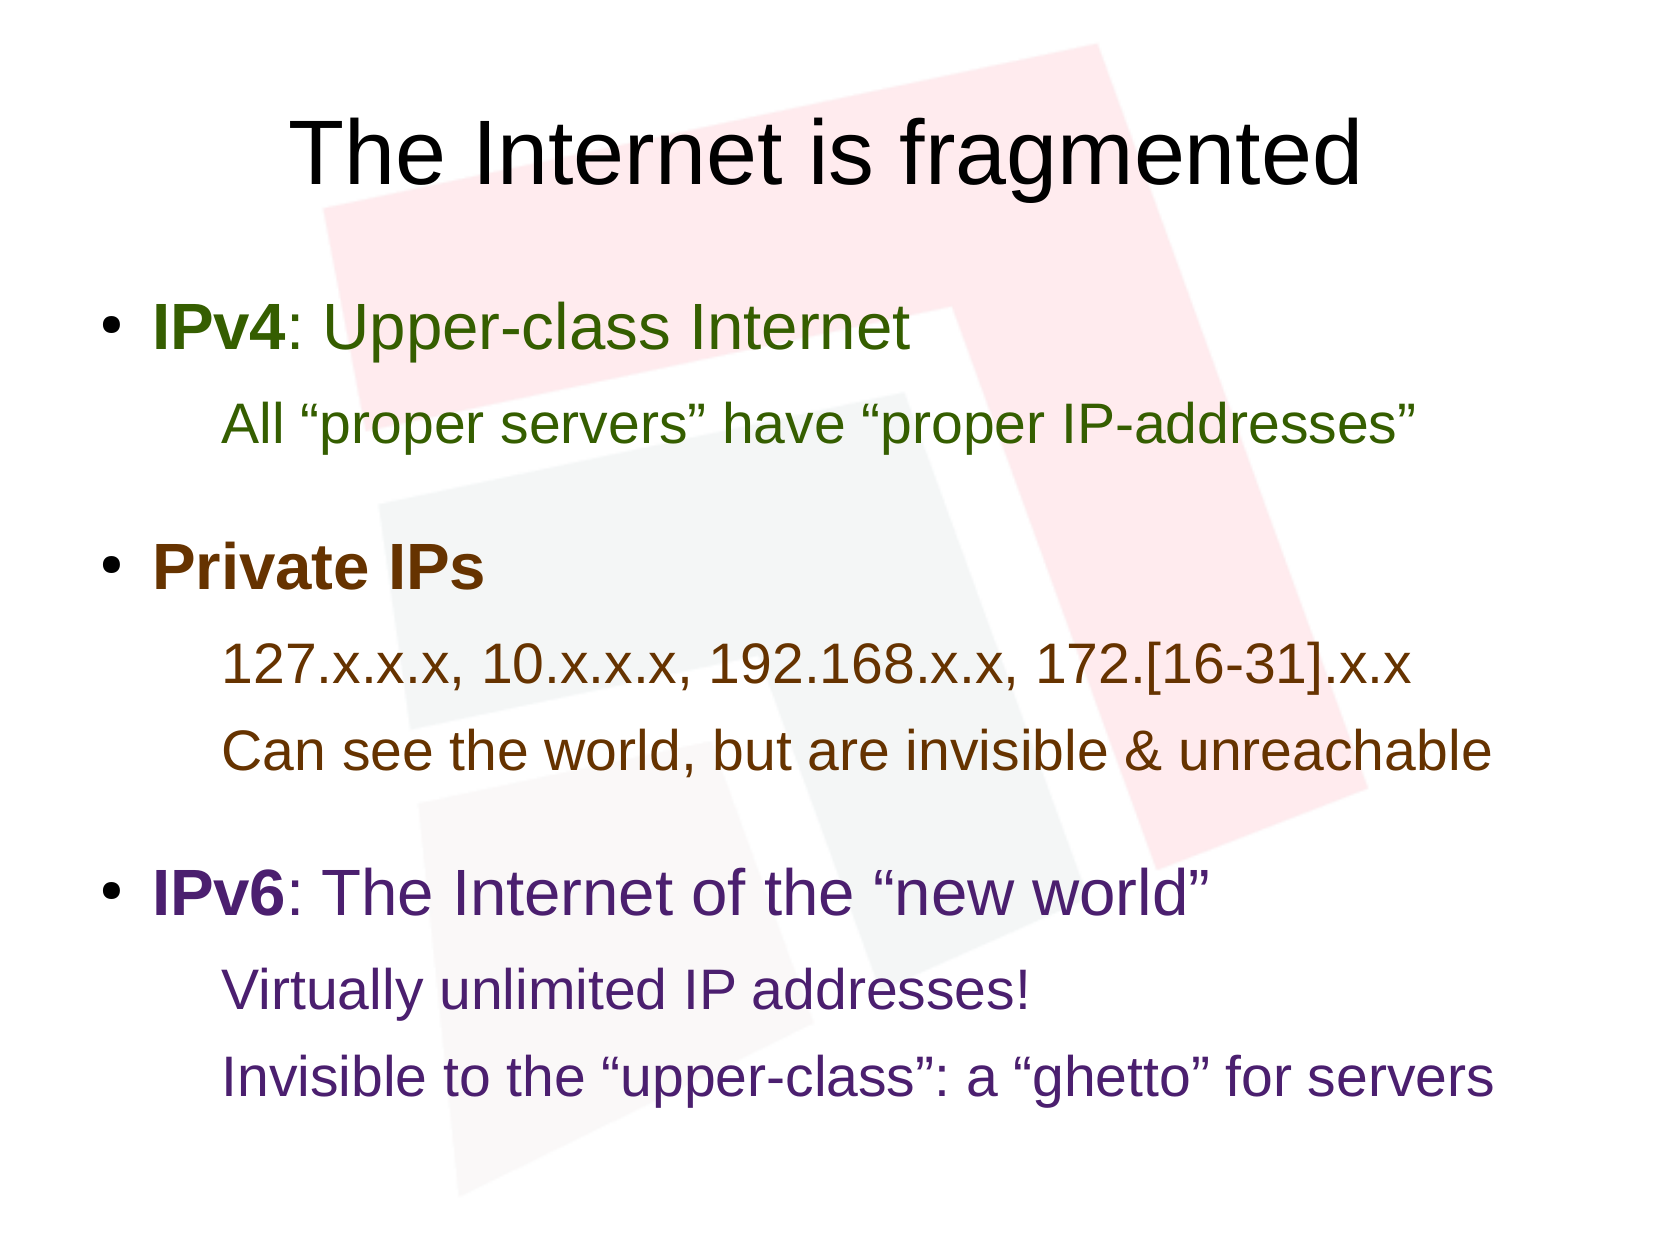

# The Internet is fragmented
IPv4: Upper-class Internet
All “proper servers” have “proper IP-addresses”
Private IPs
127.x.x.x, 10.x.x.x, 192.168.x.x, 172.[16-31].x.x
Can see the world, but are invisible & unreachable
IPv6: The Internet of the “new world”
Virtually unlimited IP addresses!
Invisible to the “upper-class”: a “ghetto” for servers